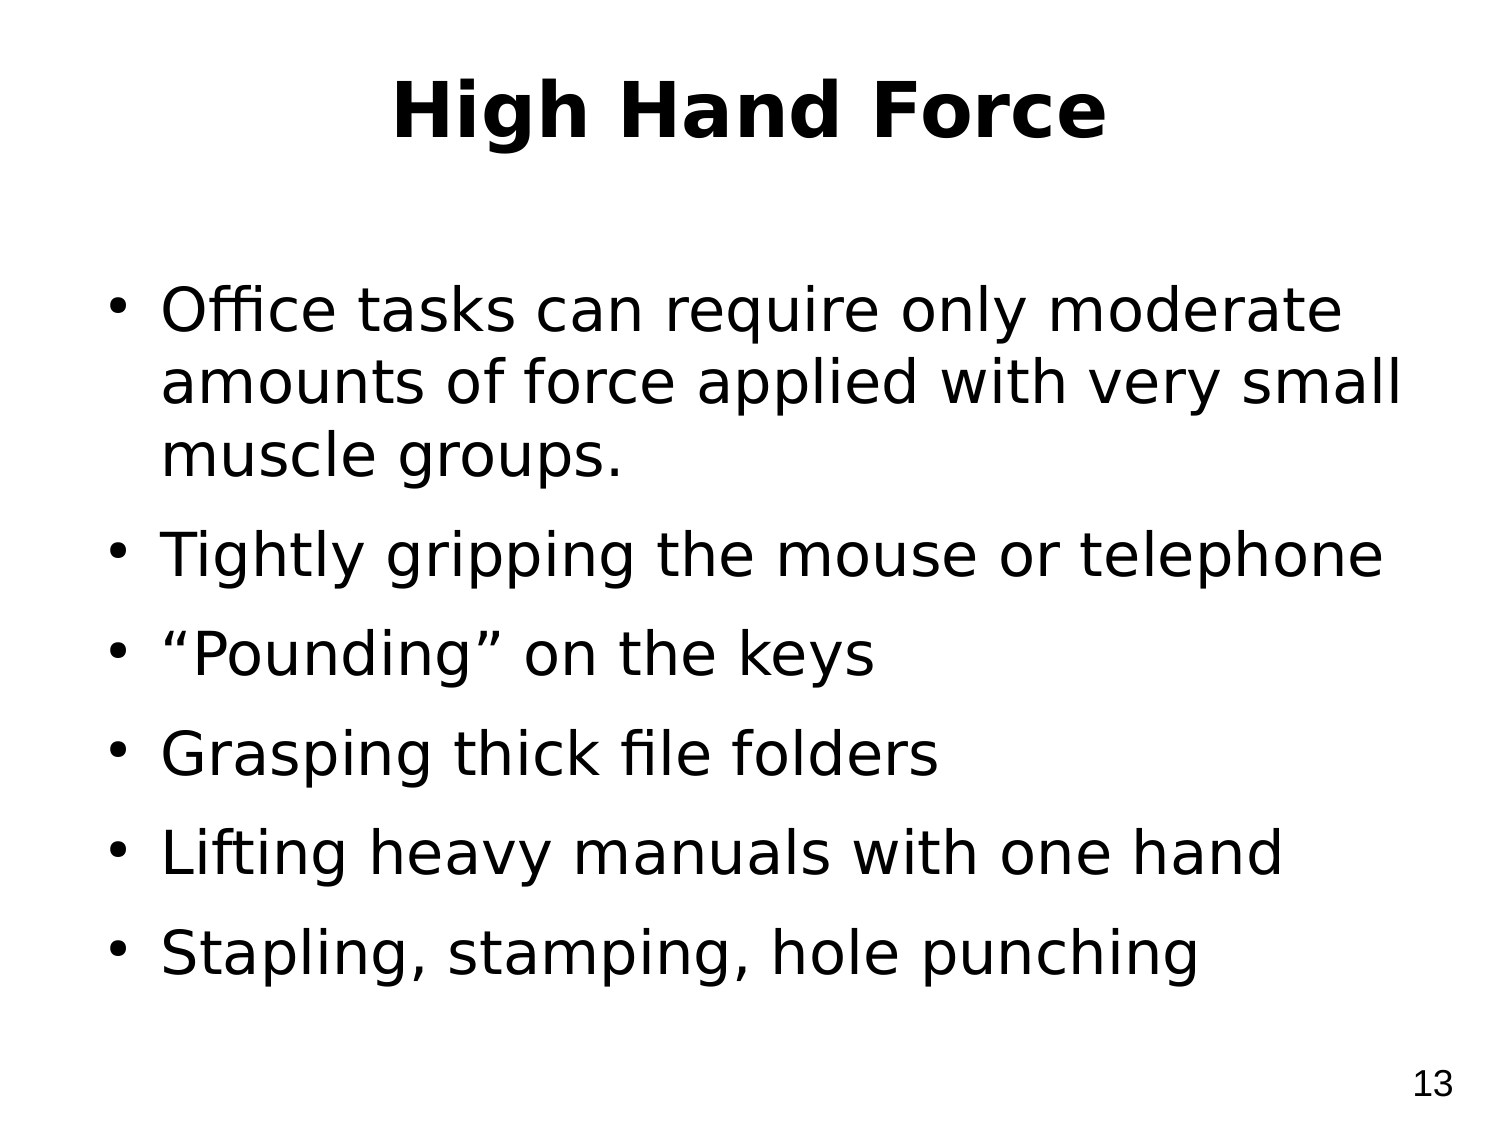

High Hand Force
# Office tasks can require only moderate amounts of force applied with very small muscle groups.
Tightly gripping the mouse or telephone
“Pounding” on the keys
Grasping thick file folders
Lifting heavy manuals with one hand
Stapling, stamping, hole punching